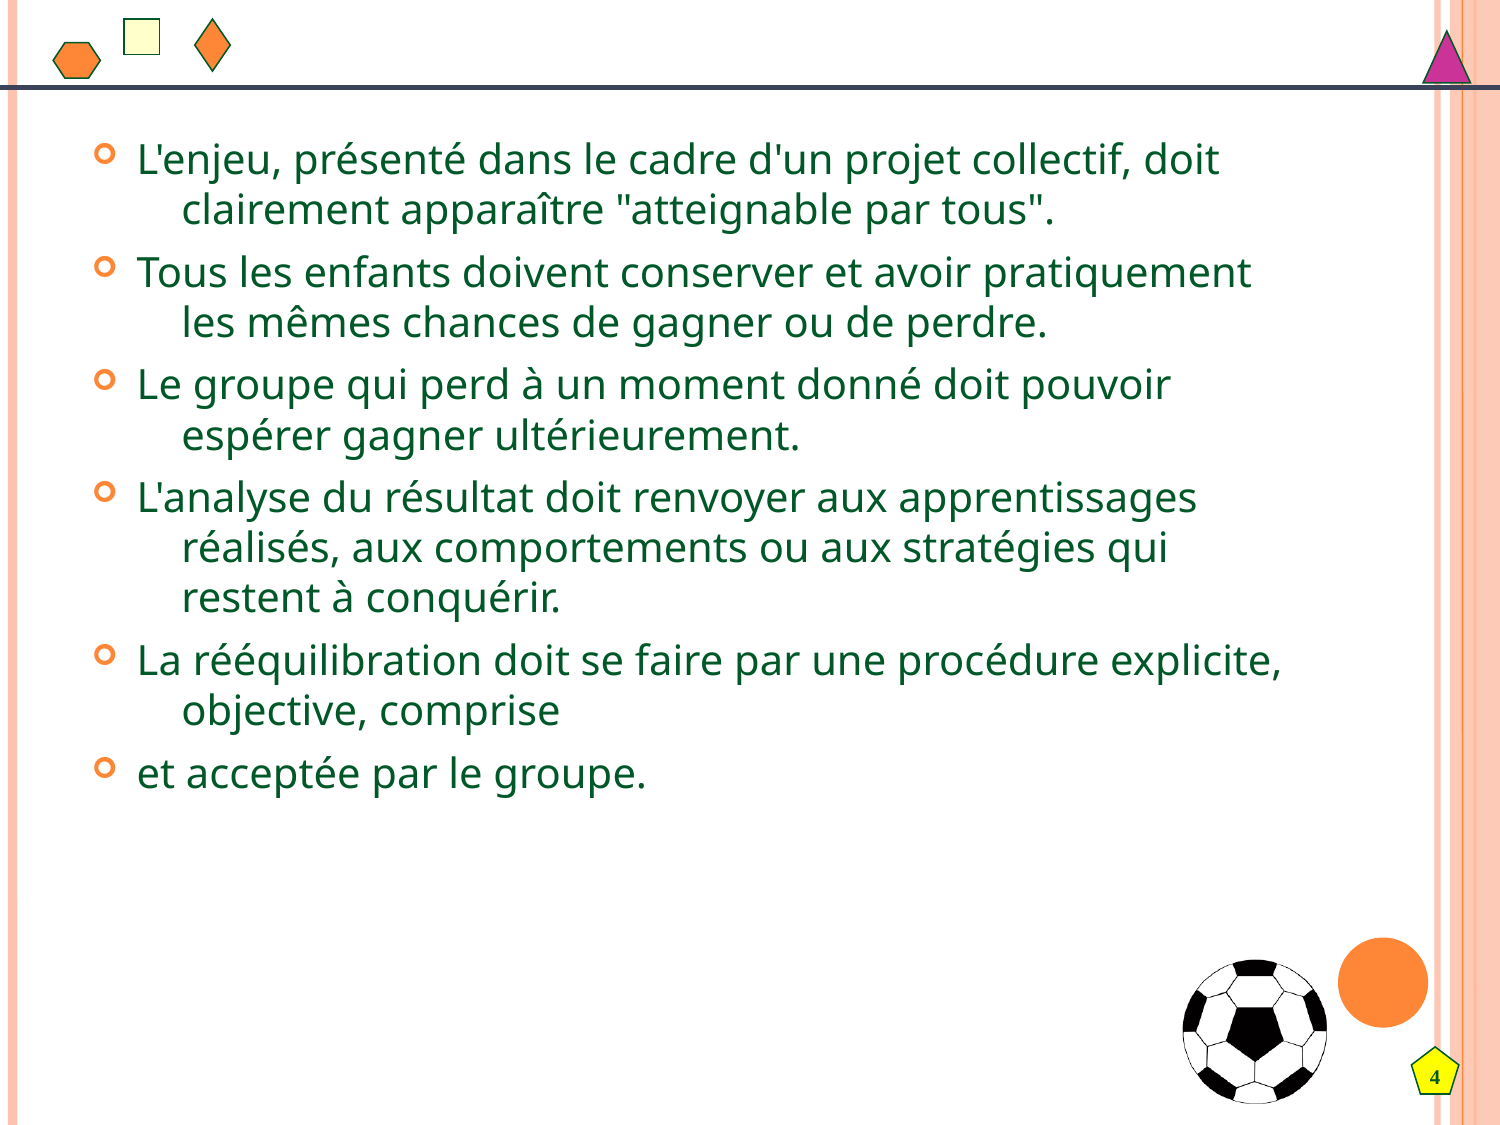

# L'enjeu, présenté dans le cadre d'un projet collectif, doit clairement apparaître "atteignable par tous".
Tous les enfants doivent conserver et avoir pratiquement les mêmes chances de gagner ou de perdre.
Le groupe qui perd à un moment donné doit pouvoir espérer gagner ultérieurement.
L'analyse du résultat doit renvoyer aux apprentissages réalisés, aux comportements ou aux stratégies qui restent à conquérir.
La rééquilibration doit se faire par une procédure explicite, objective, comprise
et acceptée par le groupe.